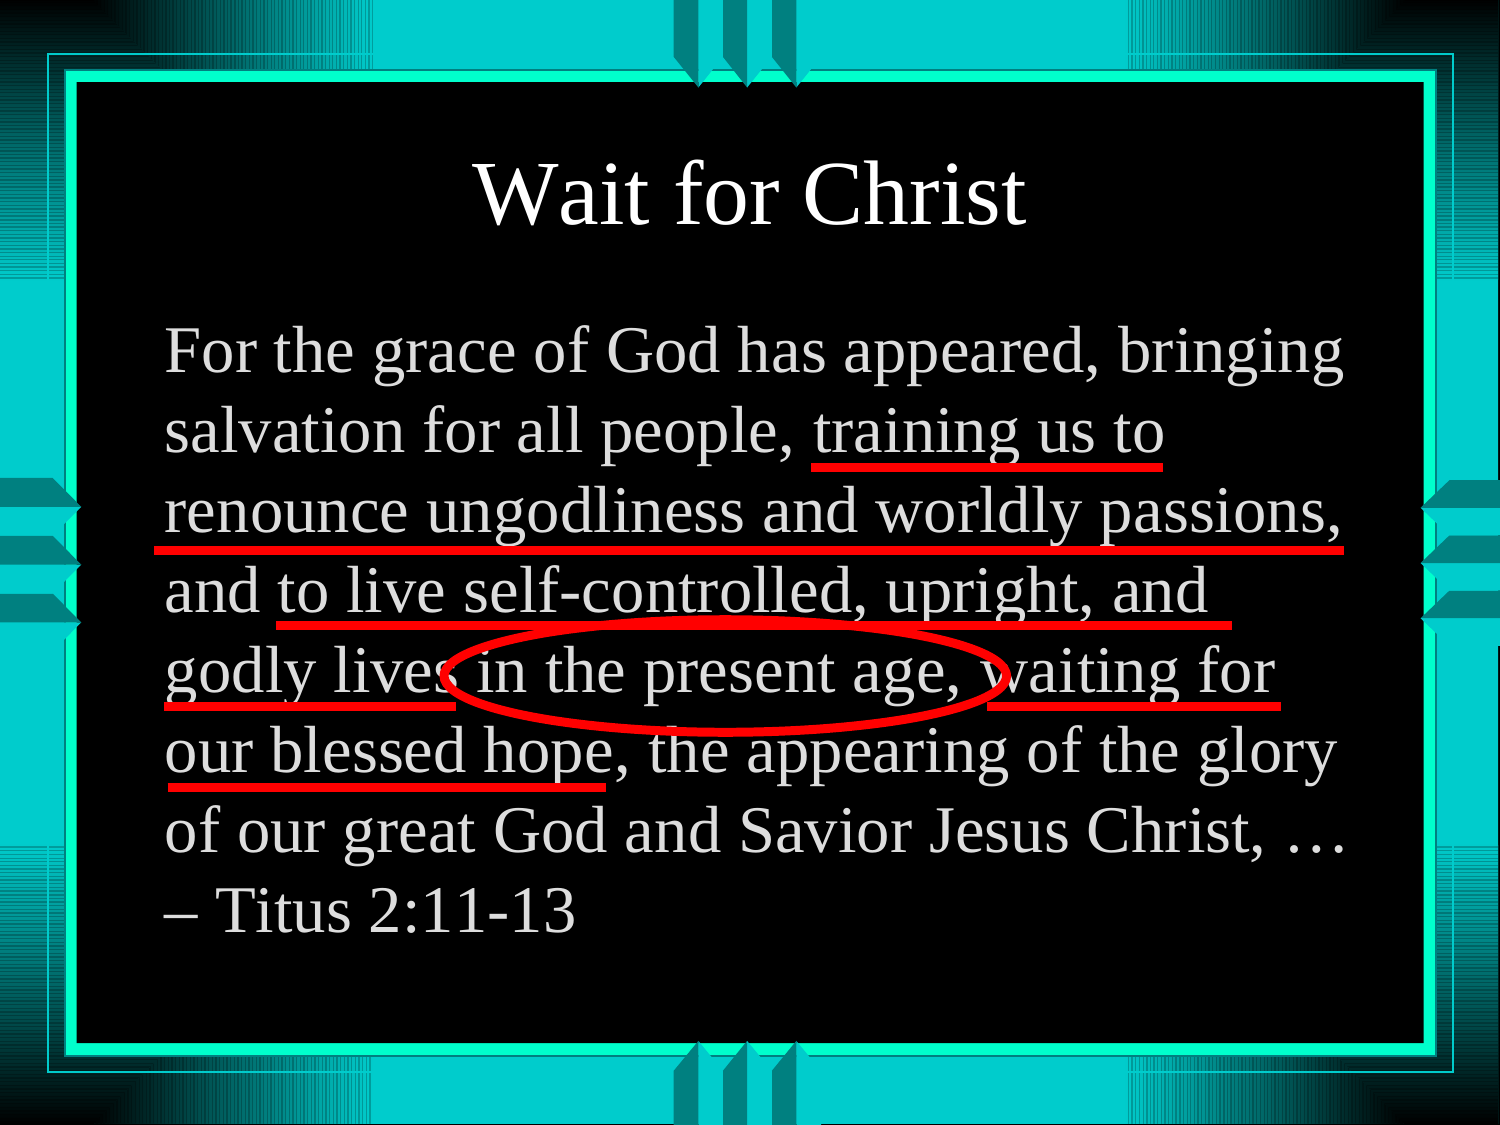

# Wait for Christ
For the grace of God has appeared, bringing salvation for all people, training us to renounce ungodliness and worldly passions, and to live self-controlled, upright, and godly lives in the present age, waiting for our blessed hope, the appearing of the glory of our great God and Savior Jesus Christ, …
– Titus 2:11-13